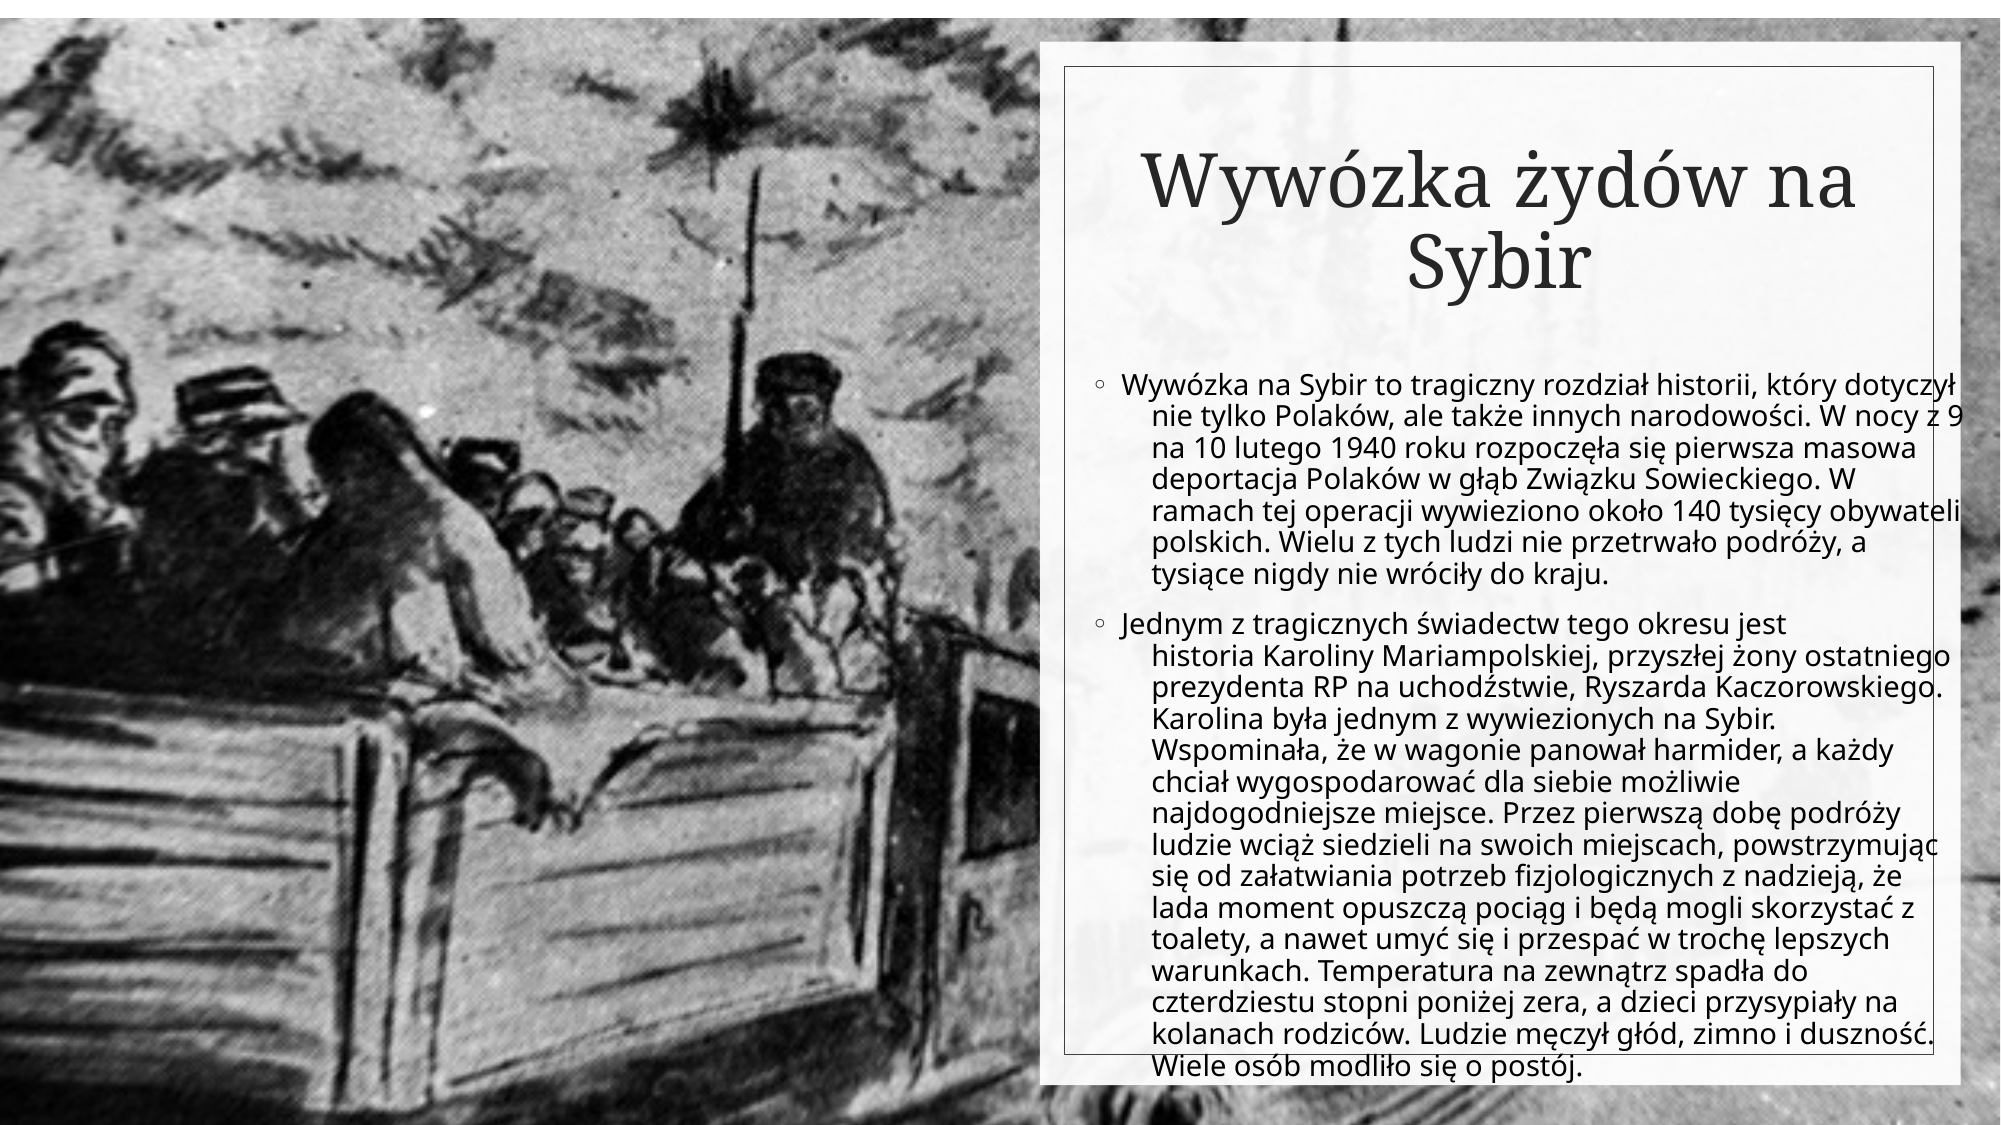

# Wywózka żydów na Sybir
Wywózka na Sybir to tragiczny rozdział historii, który dotyczył nie tylko Polaków, ale także innych narodowości. W nocy z 9 na 10 lutego 1940 roku rozpoczęła się pierwsza masowa deportacja Polaków w głąb Związku Sowieckiego. W ramach tej operacji wywieziono około 140 tysięcy obywateli polskich. Wielu z tych ludzi nie przetrwało podróży, a tysiące nigdy nie wróciły do kraju.
Jednym z tragicznych świadectw tego okresu jest historia Karoliny Mariampolskiej, przyszłej żony ostatniego prezydenta RP na uchodźstwie, Ryszarda Kaczorowskiego. Karolina była jednym z wywiezionych na Sybir.  Wspominała, że w wagonie panował harmider, a każdy chciał wygospodarować dla siebie możliwie najdogodniejsze miejsce. Przez pierwszą dobę podróży ludzie wciąż siedzieli na swoich miejscach, powstrzymując się od załatwiania potrzeb fizjologicznych z nadzieją, że lada moment opuszczą pociąg i będą mogli skorzystać z toalety, a nawet umyć się i przespać w trochę lepszych warunkach. Temperatura na zewnątrz spadła do czterdziestu stopni poniżej zera, a dzieci przysypiały na kolanach rodziców. Ludzie męczył głód, zimno i duszność. Wiele osób modliło się o postój.